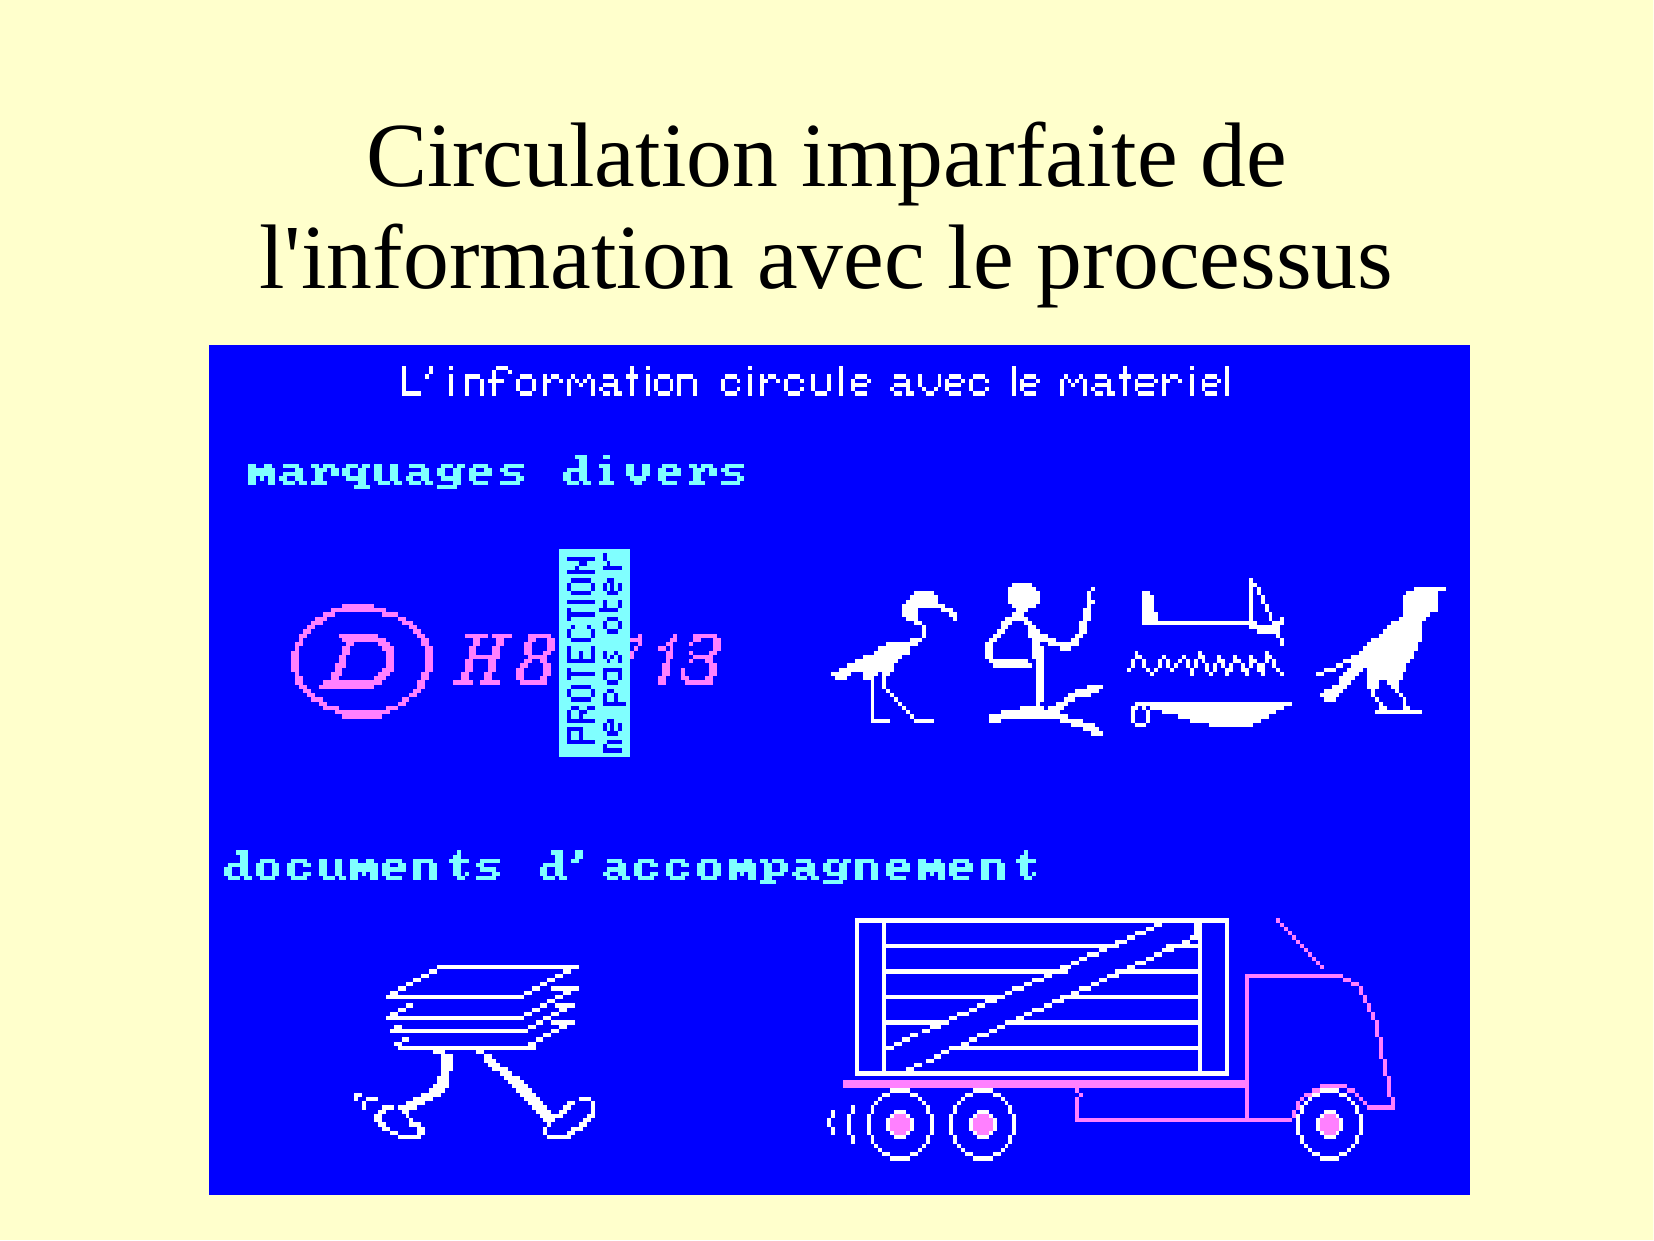

# Circulation imparfaite de l'information avec le processus